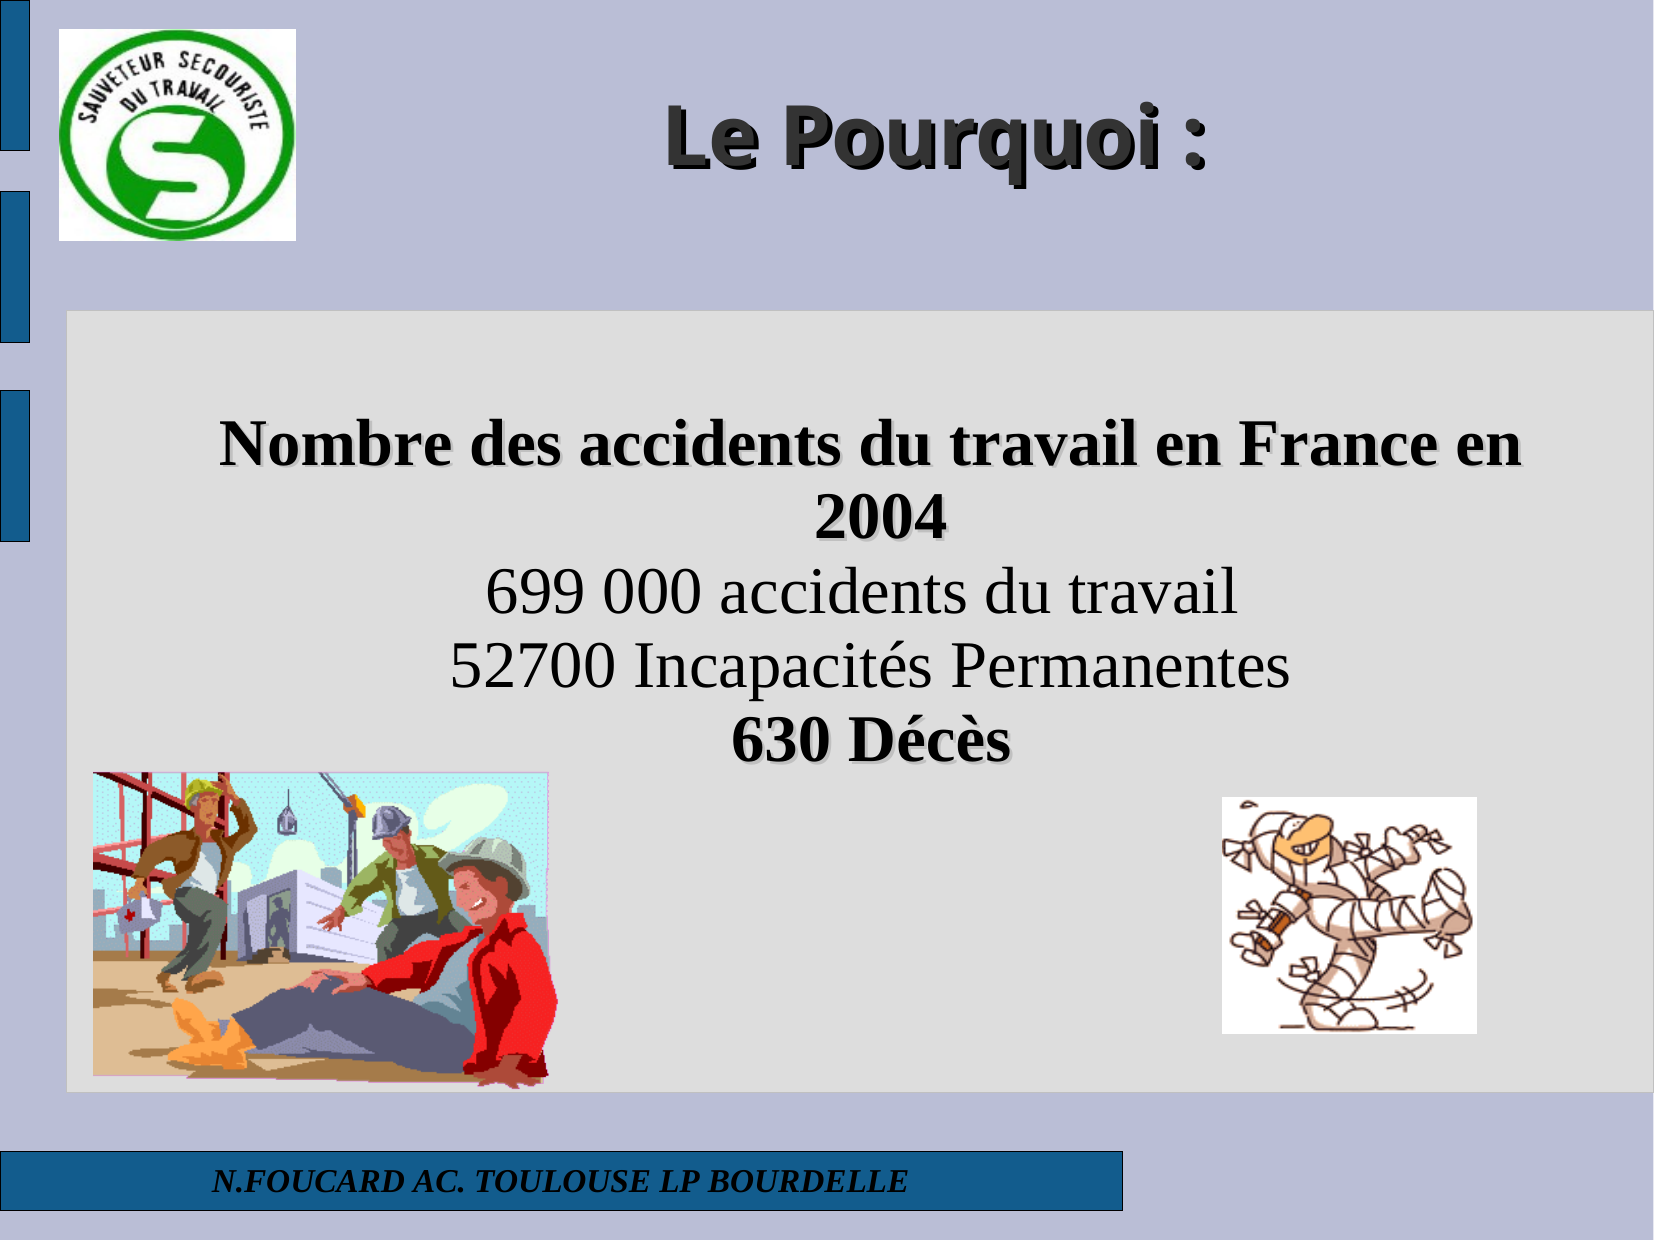

# Le Pourquoi :
Nombre des accidents du travail en France en 2004
699 000 accidents du travail
52700 Incapacités Permanentes
630 Décès